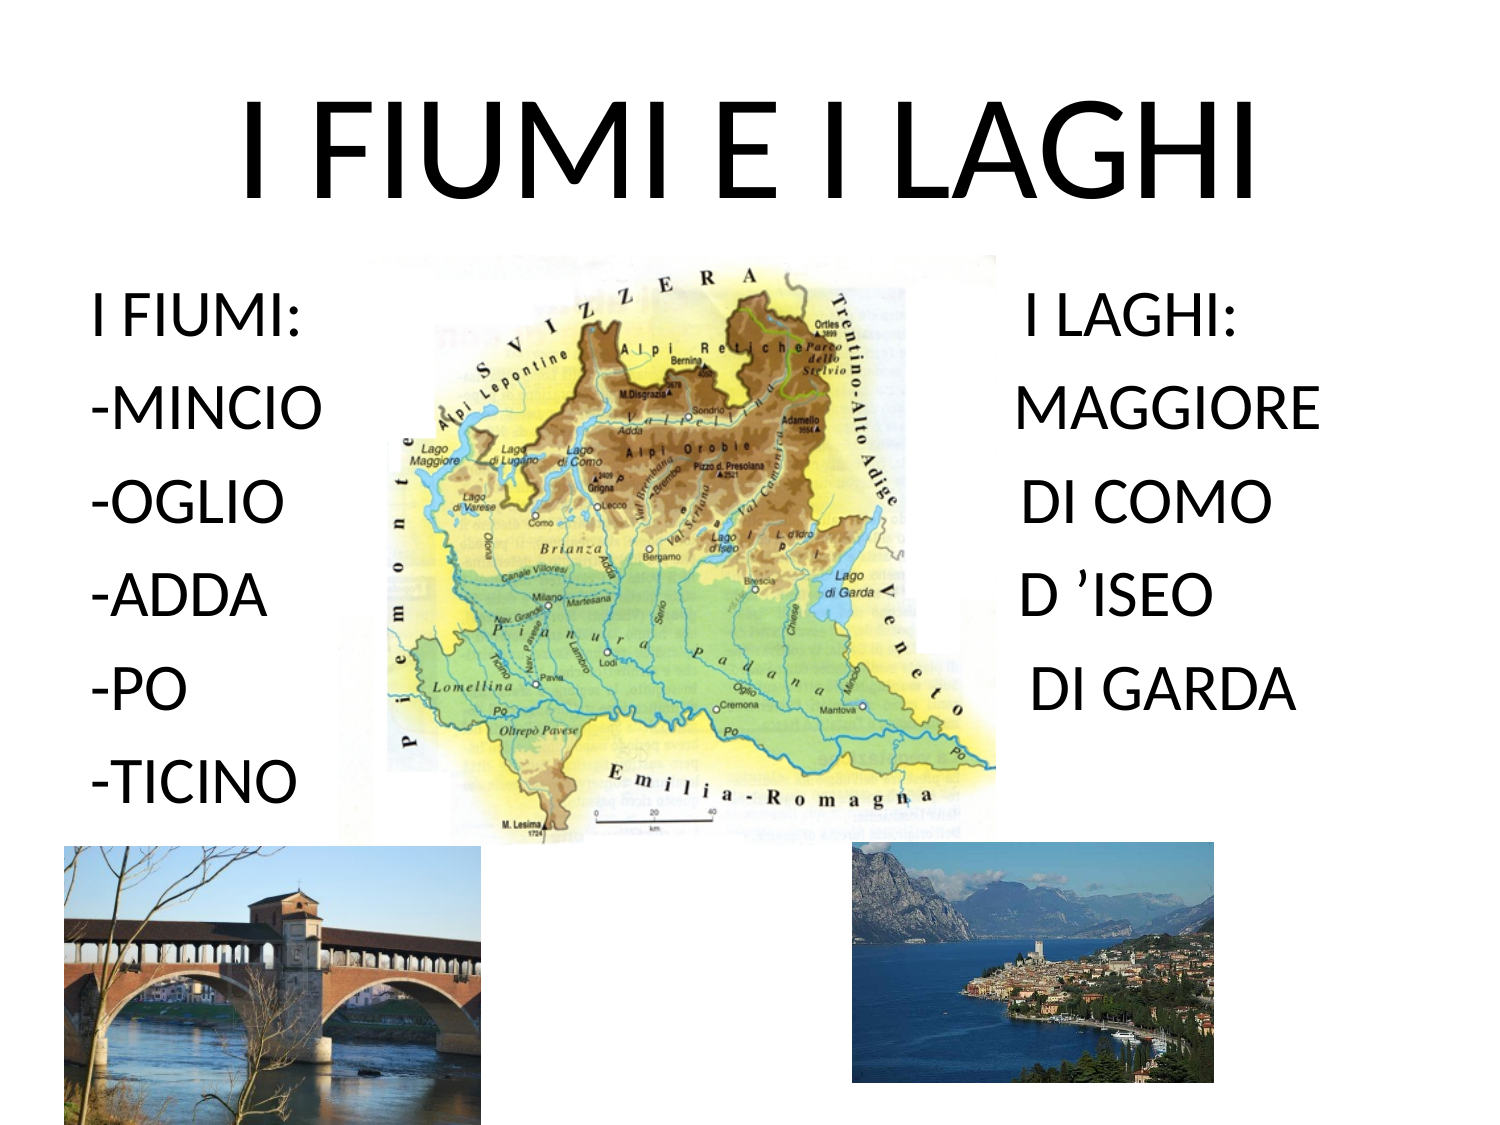

# I FIUMI E I LAGHI
I FIUMI: I LAGHI:
-MINCIO MAGGIORE
-OGLIO DI COMO
-ADDA D ’ISEO
-PO DI GARDA
-TICINO